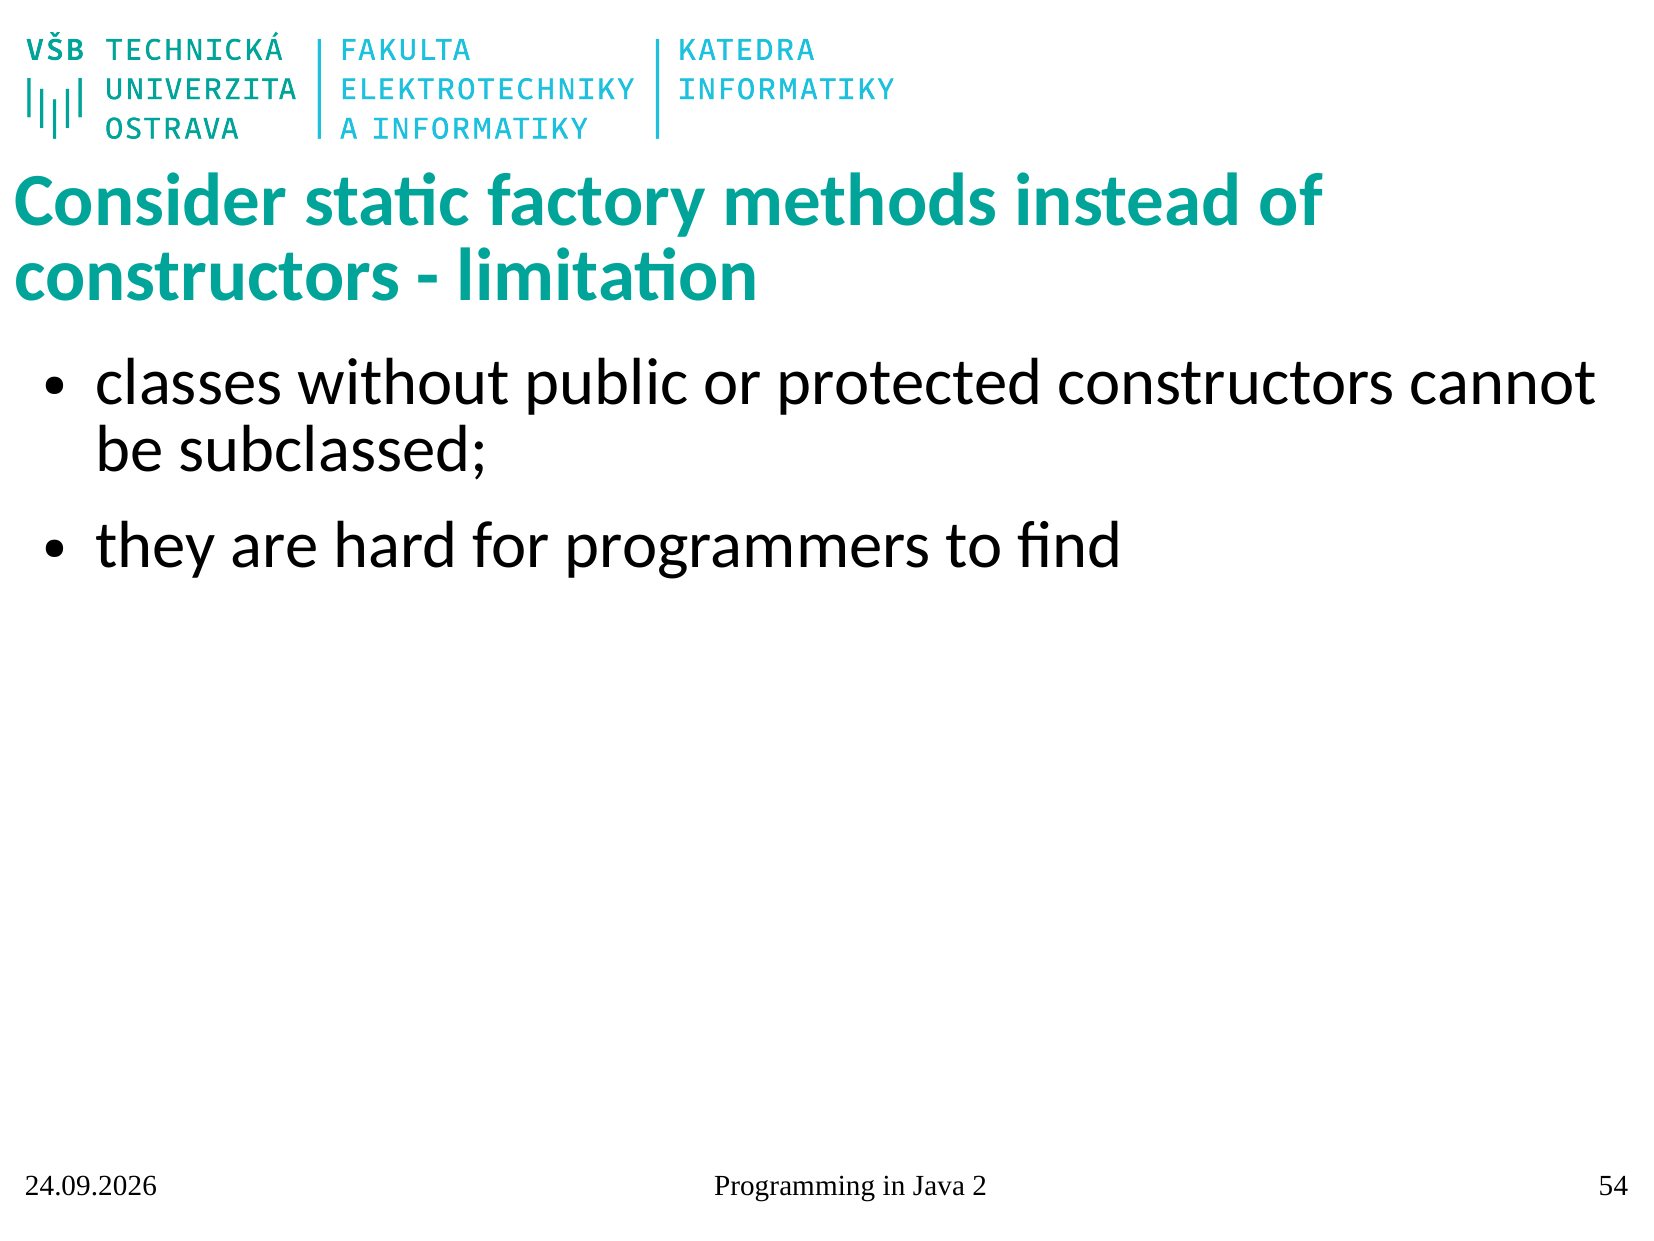

# Consider static factory methods instead of constructors - limitation
classes without public or protected constructors cannot be subclassed;
they are hard for programmers to find
Programming in Java 2
54